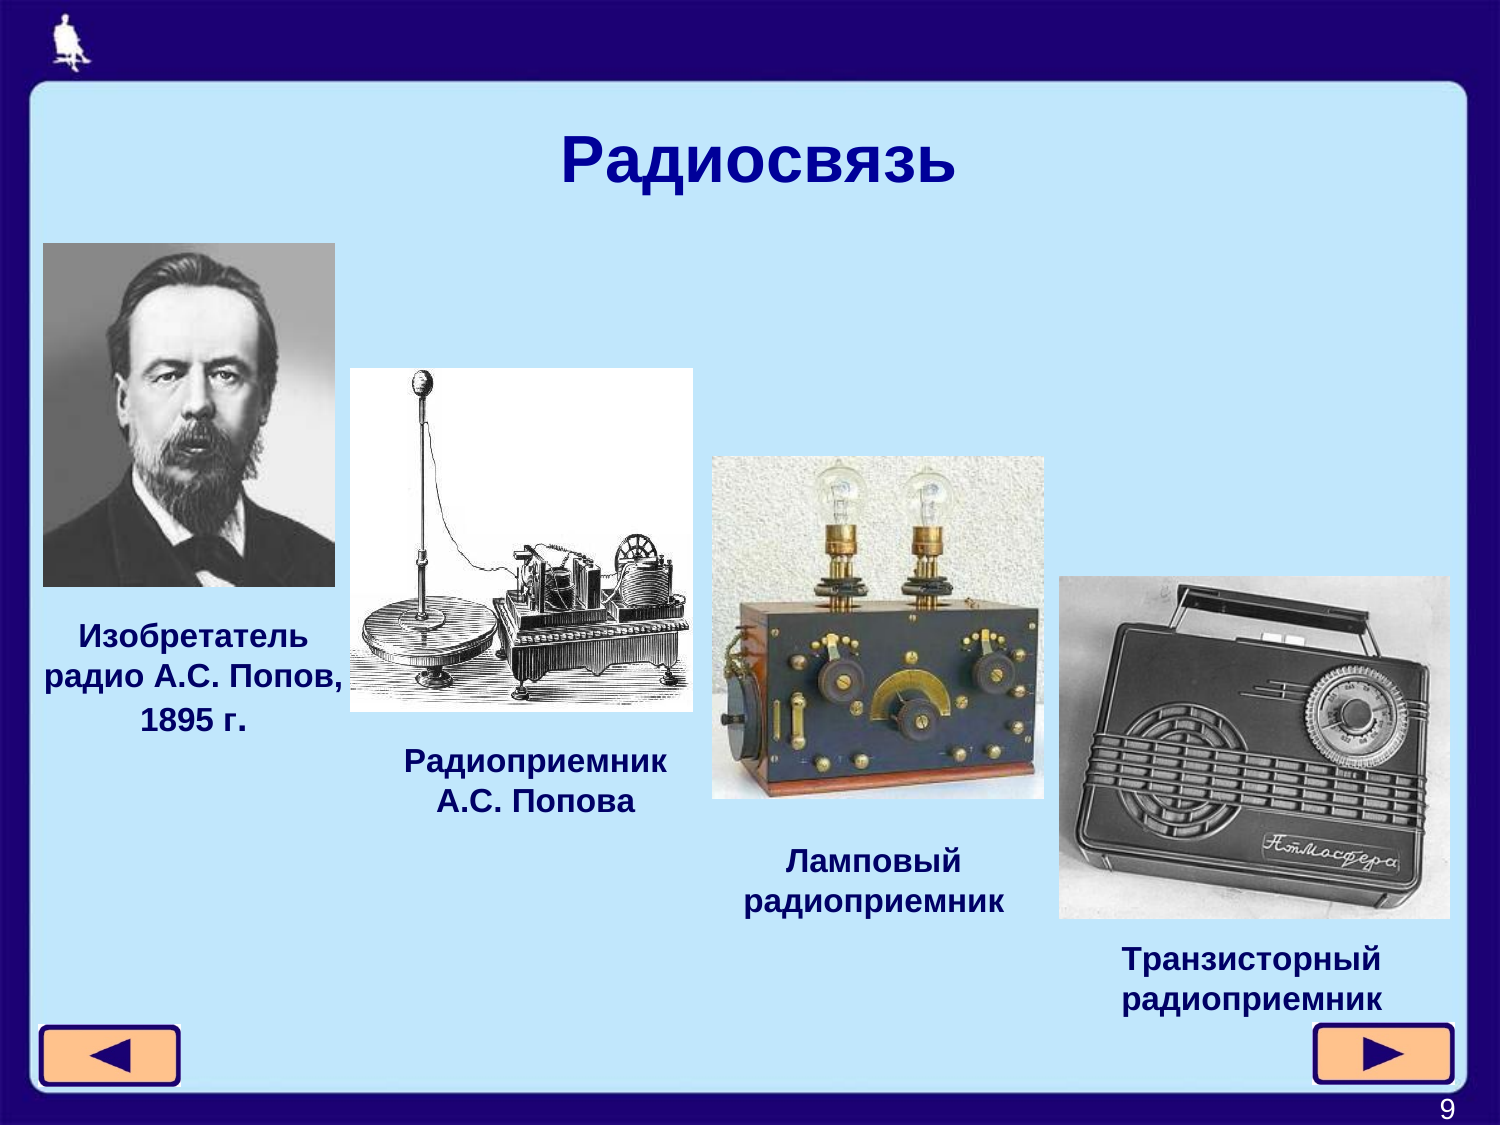

# Радиосвязь
Изобретатель радио А.С. Попов,
1895 г.
Радиоприемник
А.С. Попова
Ламповый радиоприемник
Транзисторный радиоприемник